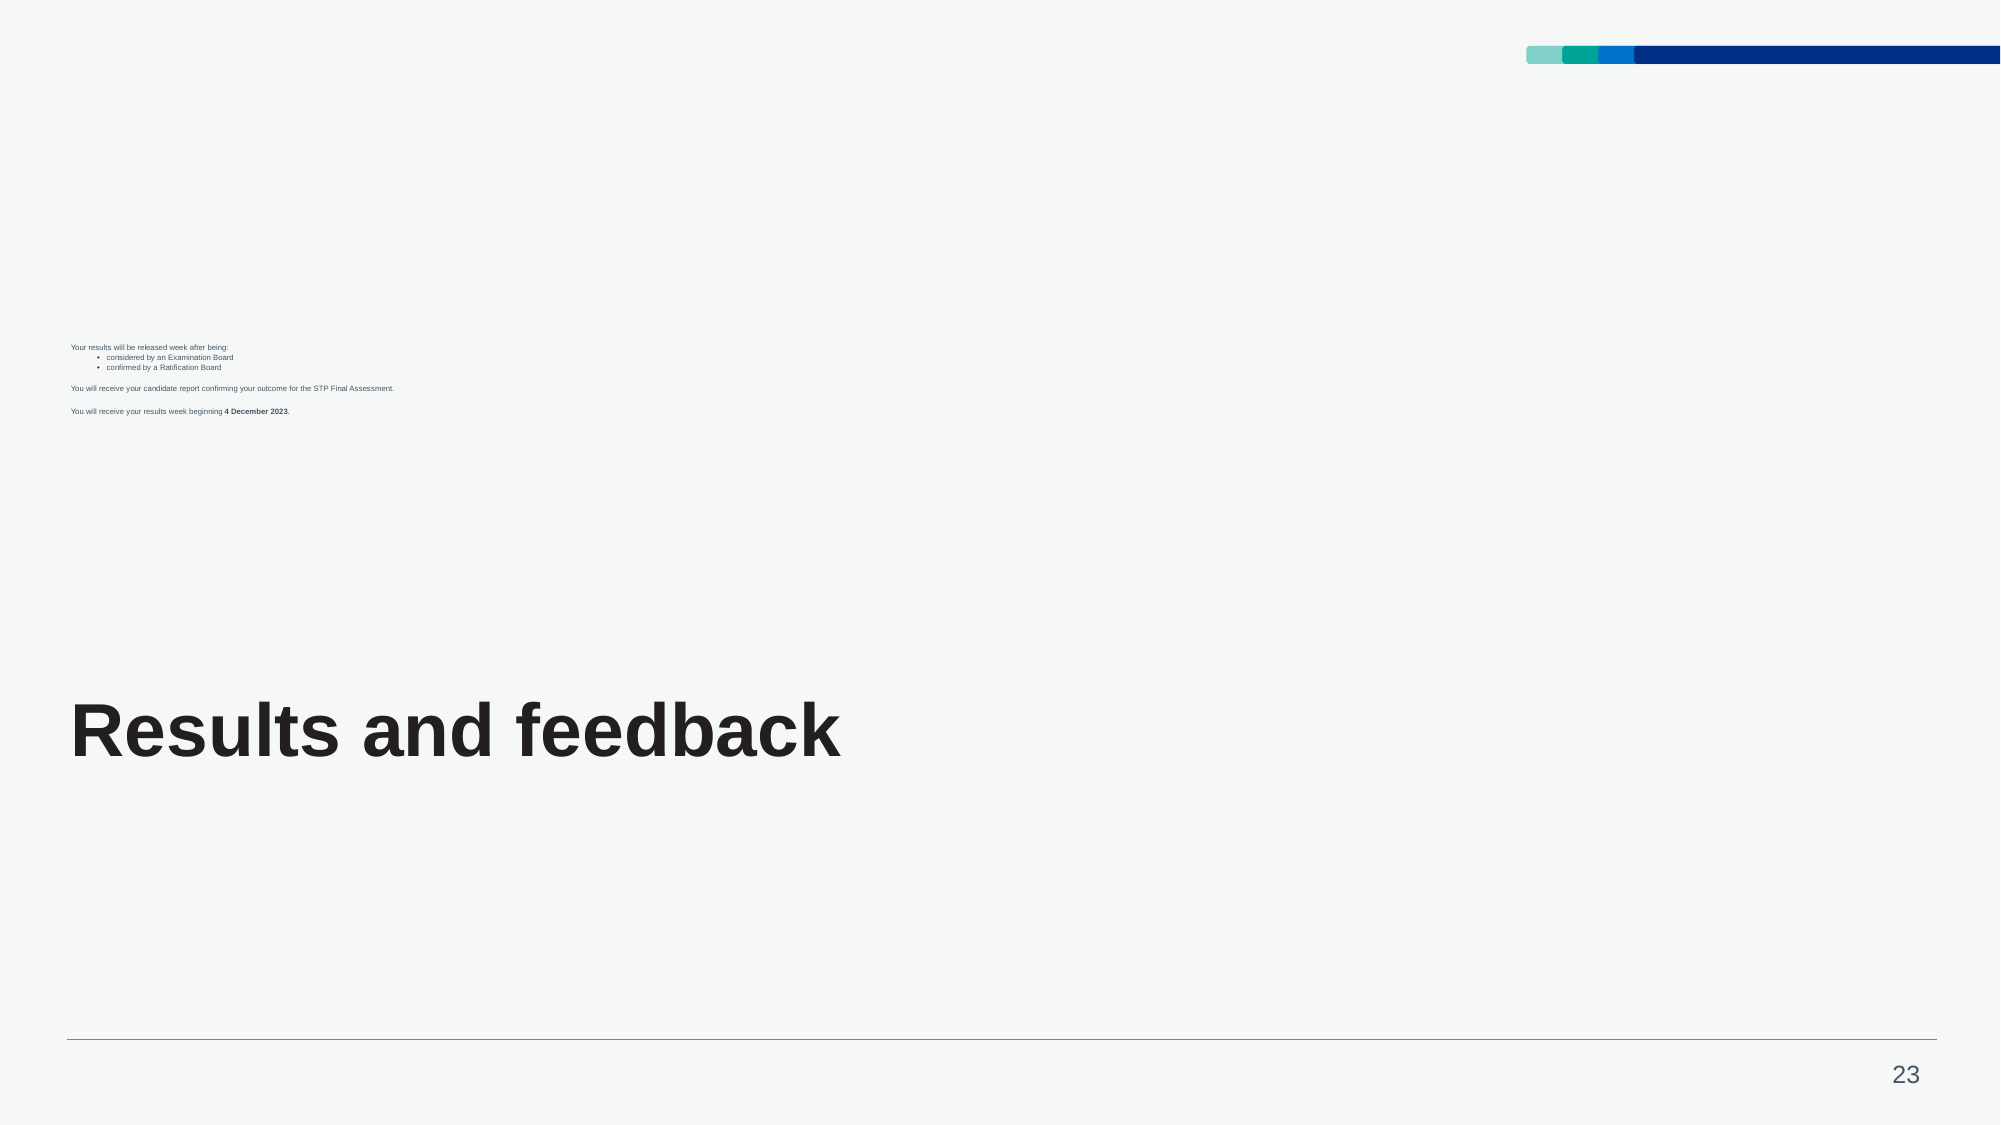

# Your results will be released week after being:
considered by an Examination Board
confirmed by a Ratification Board
You will receive your candidate report confirming your outcome for the STP Final Assessment.
You will receive your results week beginning 4 December 2023.
Results and feedback